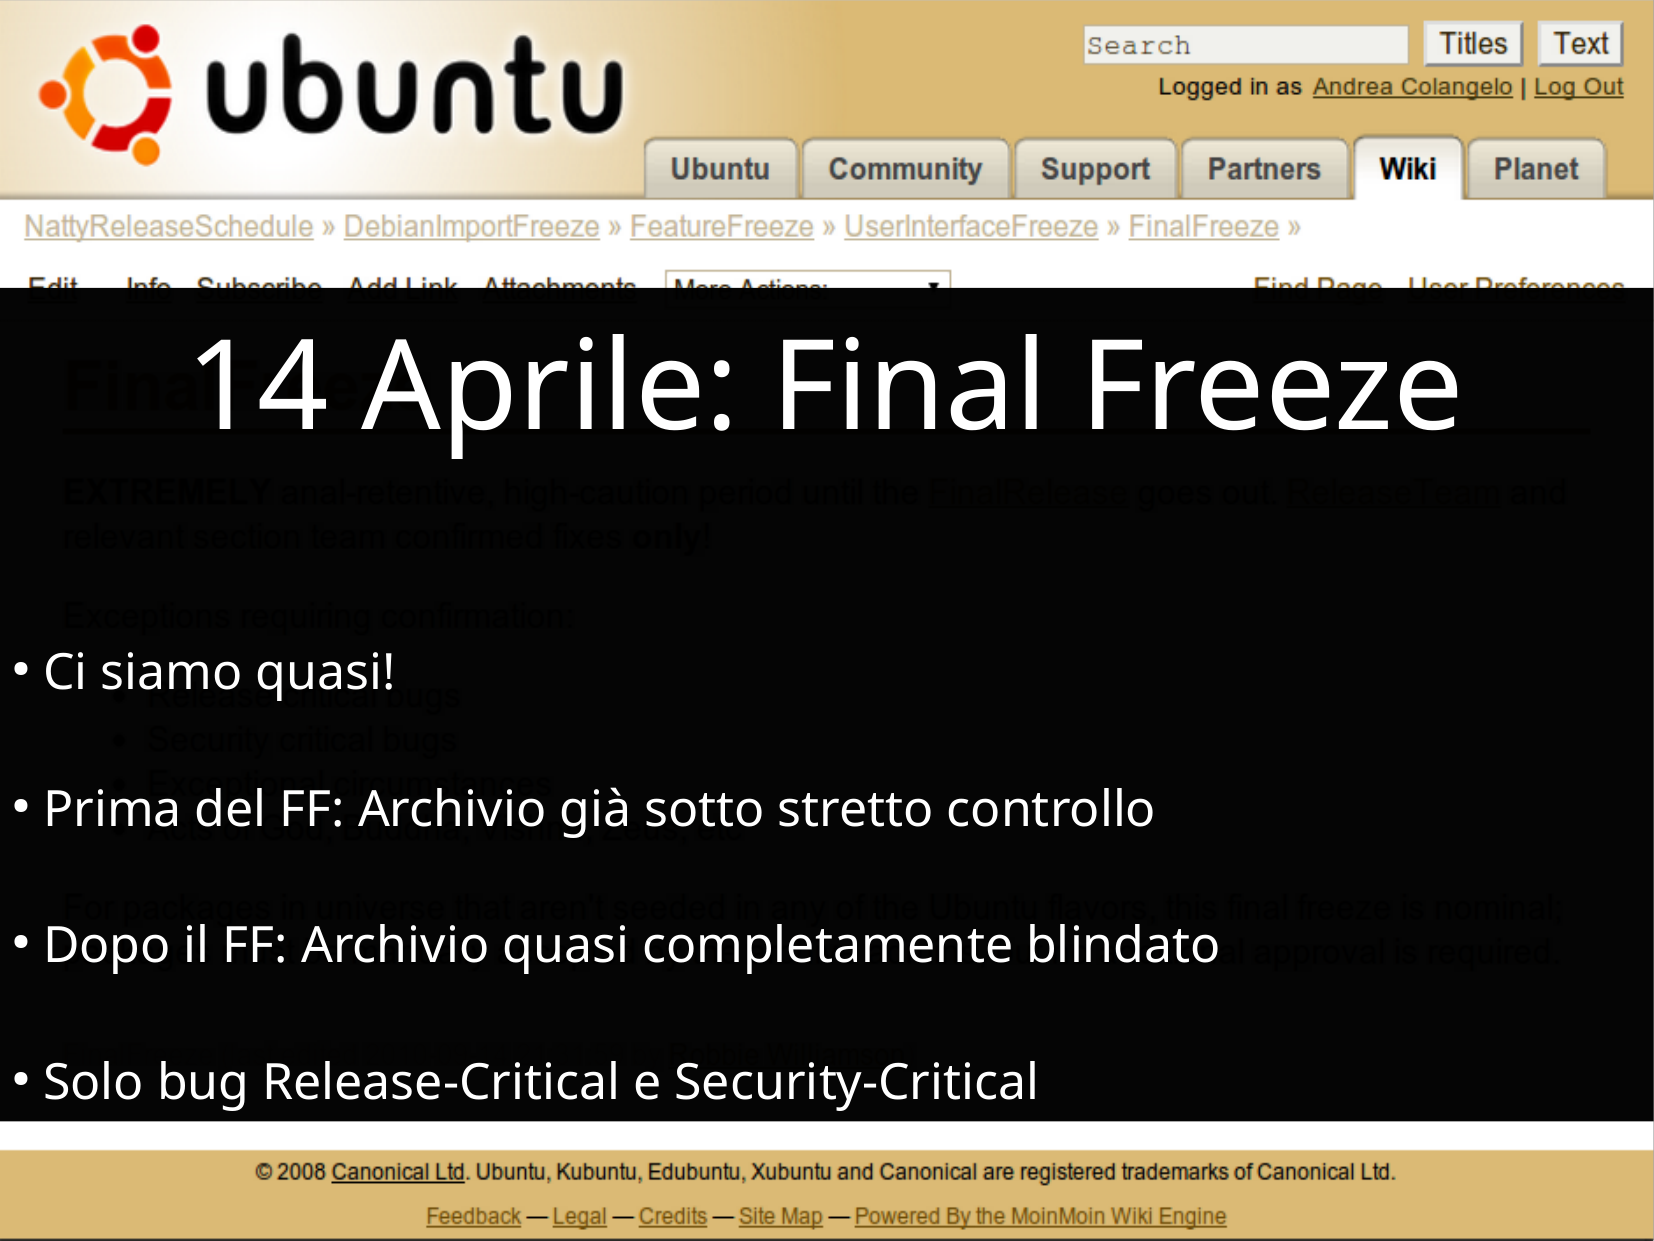

14 Aprile: Final Freeze
 Ci siamo quasi!
 Prima del FF: Archivio già sotto stretto controllo
 Dopo il FF: Archivio quasi completamente blindato
 Solo bug Release-Critical e Security-Critical